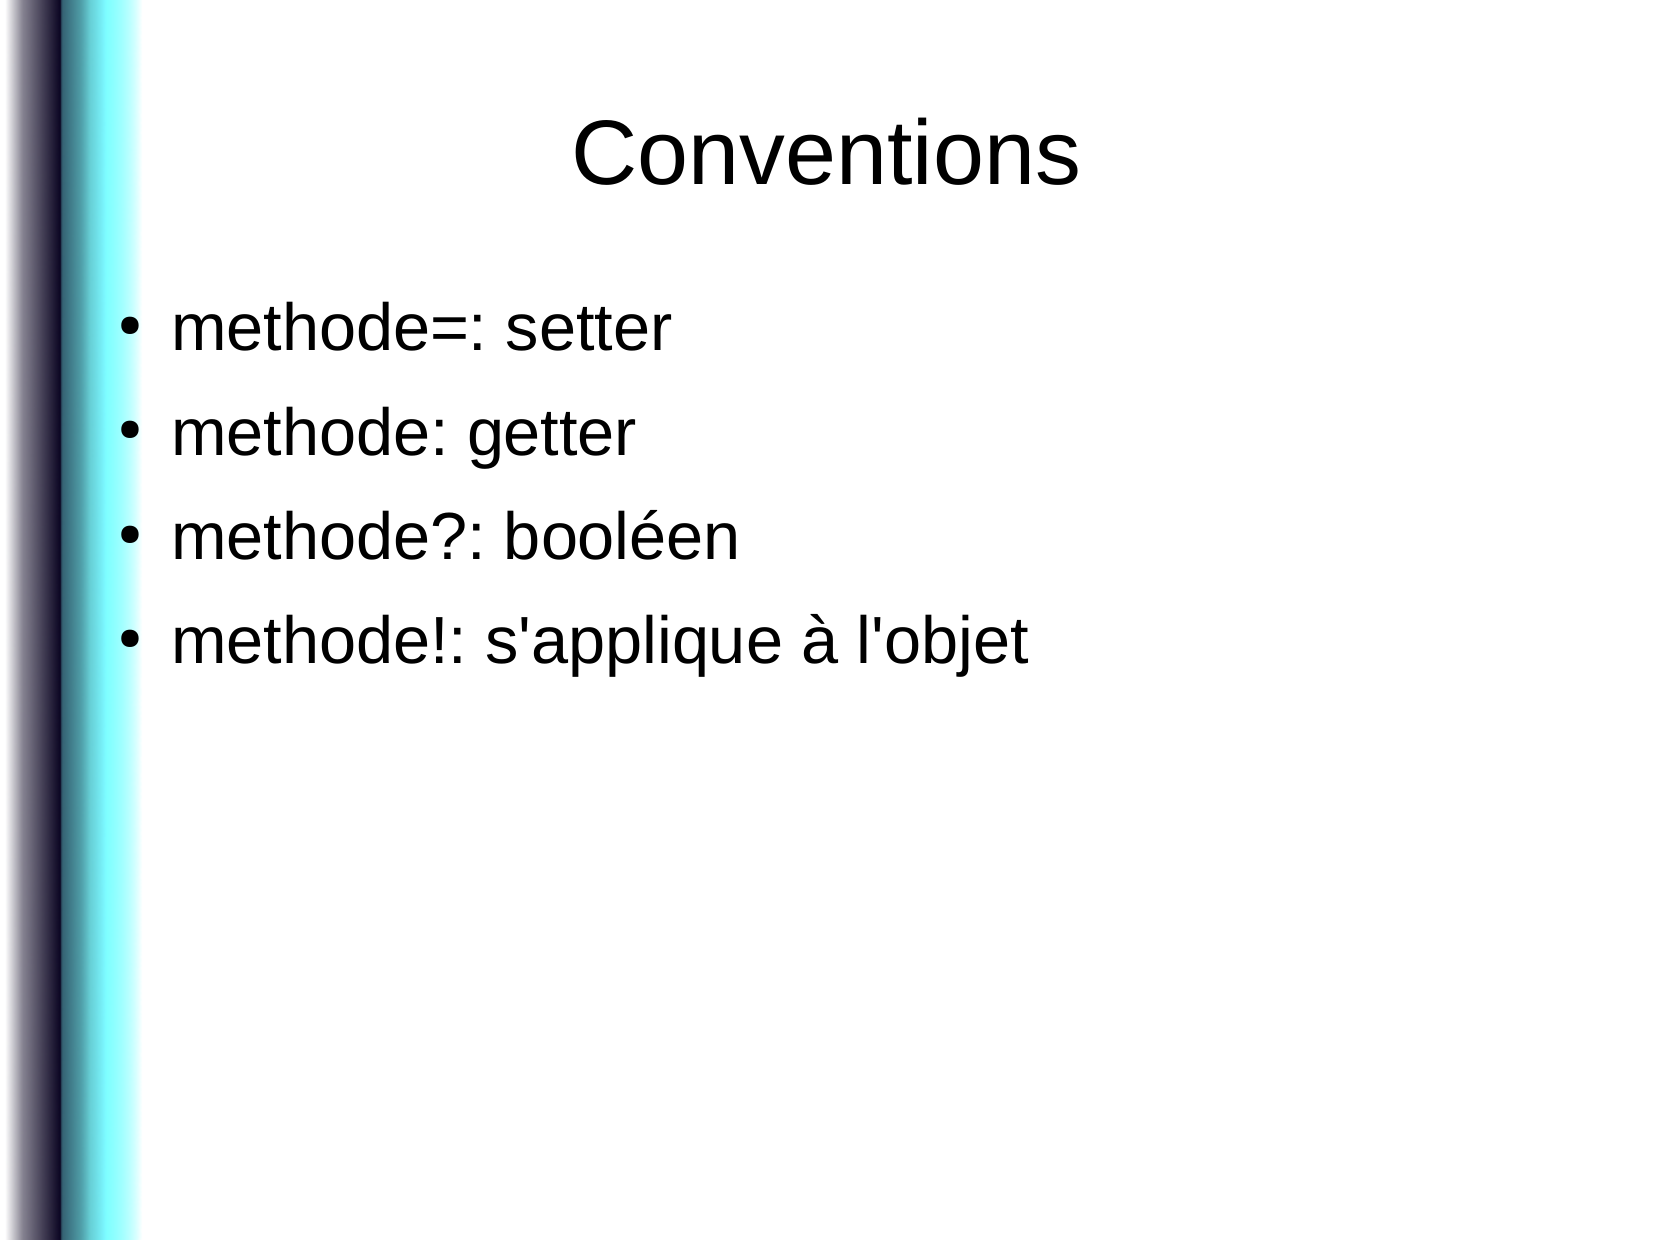

# Conventions
methode=: setter
methode: getter
methode?: booléen
methode!: s'applique à l'objet